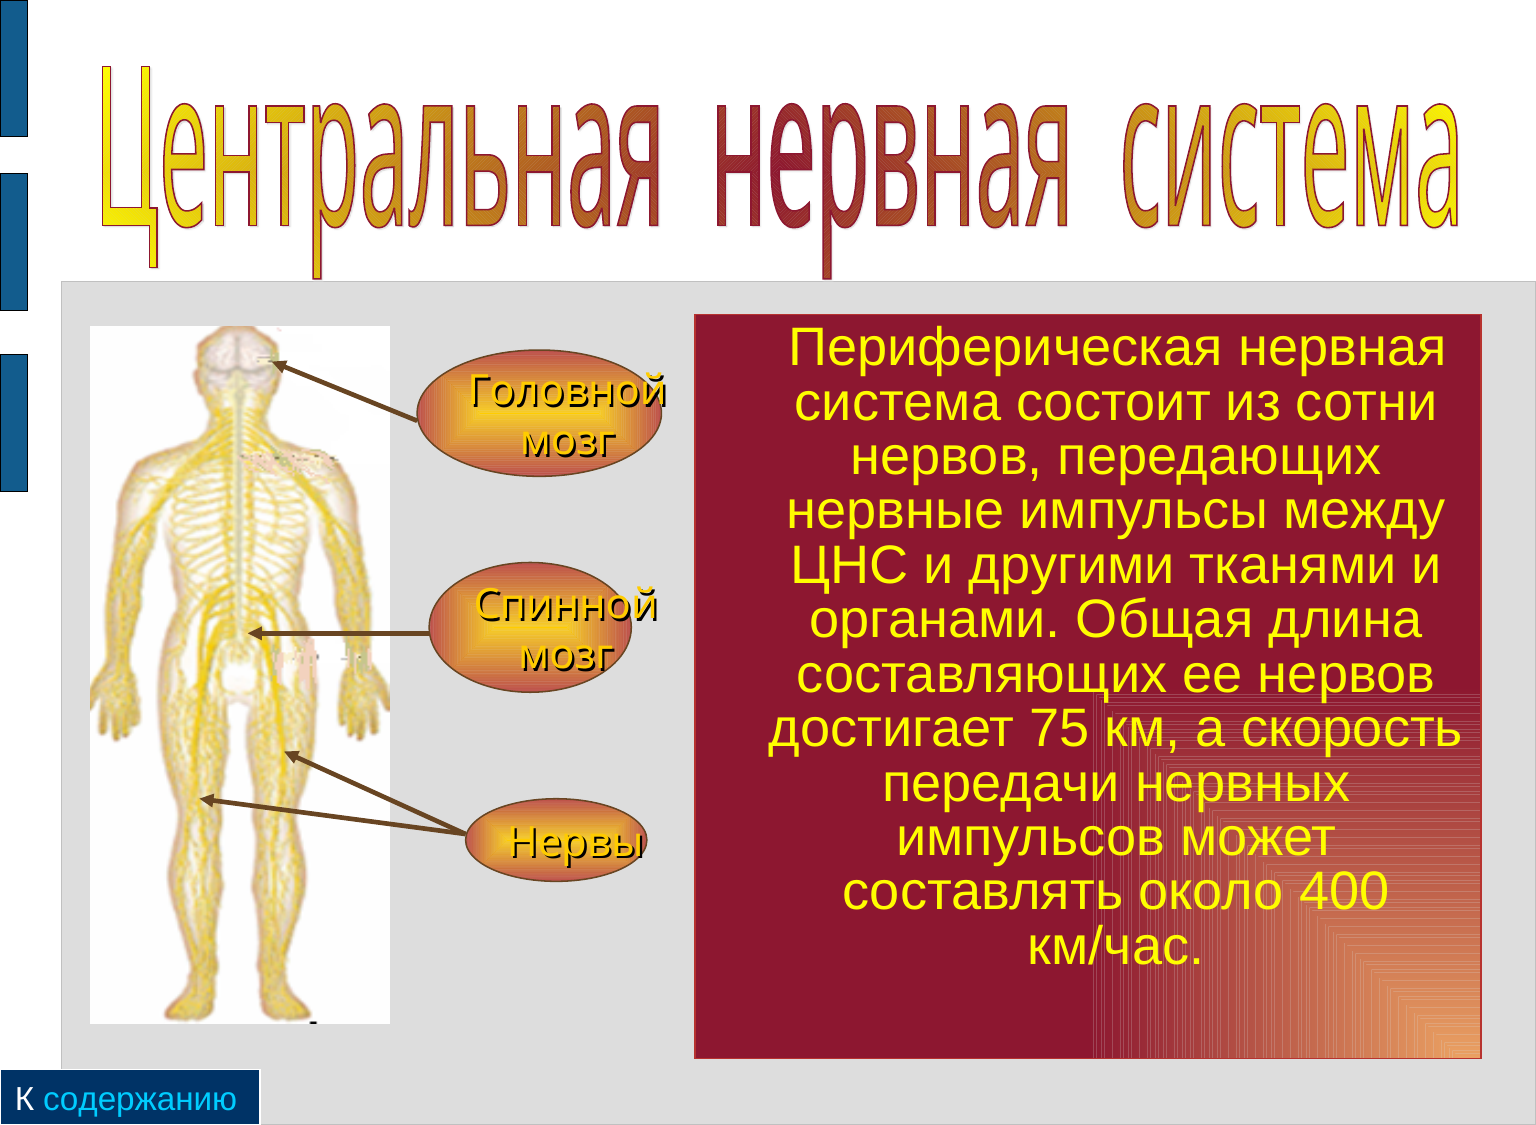

Центральная нервная система
# Периферическая нервная система состоит из сотни нервов, передающих нервные импульсы между ЦНС и другими тканями и органами. Общая длина составляющих ее нервов достигает 75 км, а скорость передачи нервных импульсов может составлять около 400 км/час.
Головной
мозг
Спинной
мозг
Нервы
К содержанию